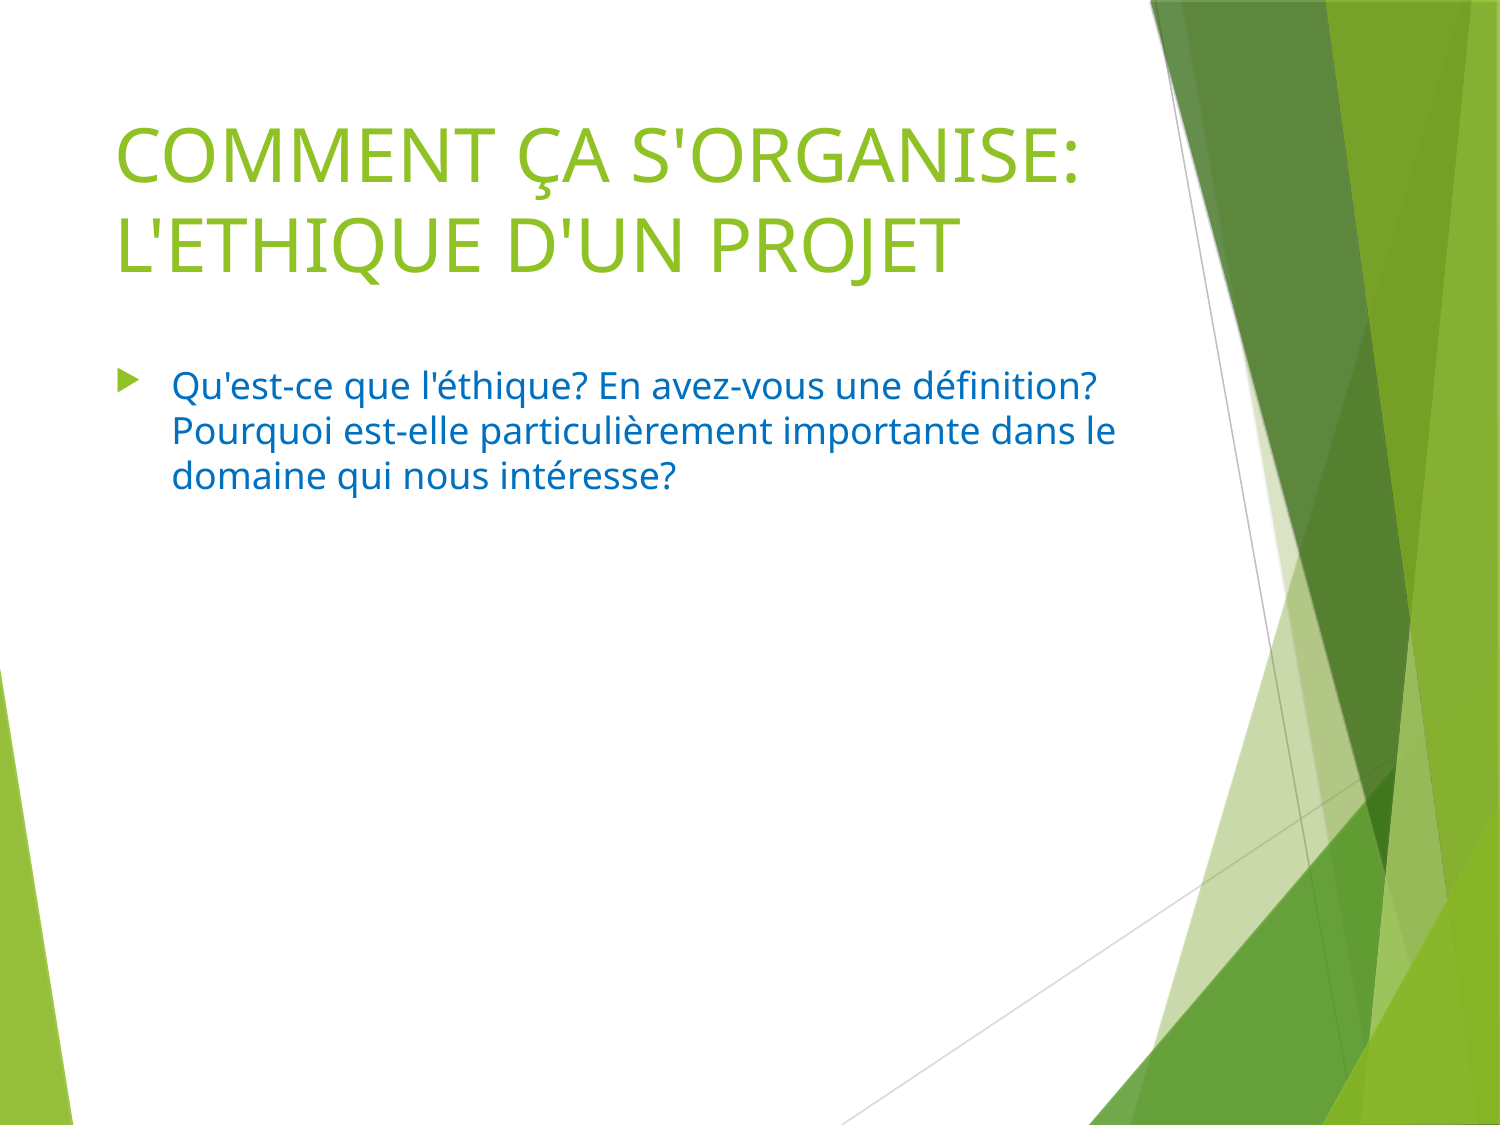

# COMMENT ÇA S'ORGANISE: L'ETHIQUE D'UN PROJET
Qu'est-ce que l'éthique? En avez-vous une définition? Pourquoi est-elle particulièrement importante dans le domaine qui nous intéresse?